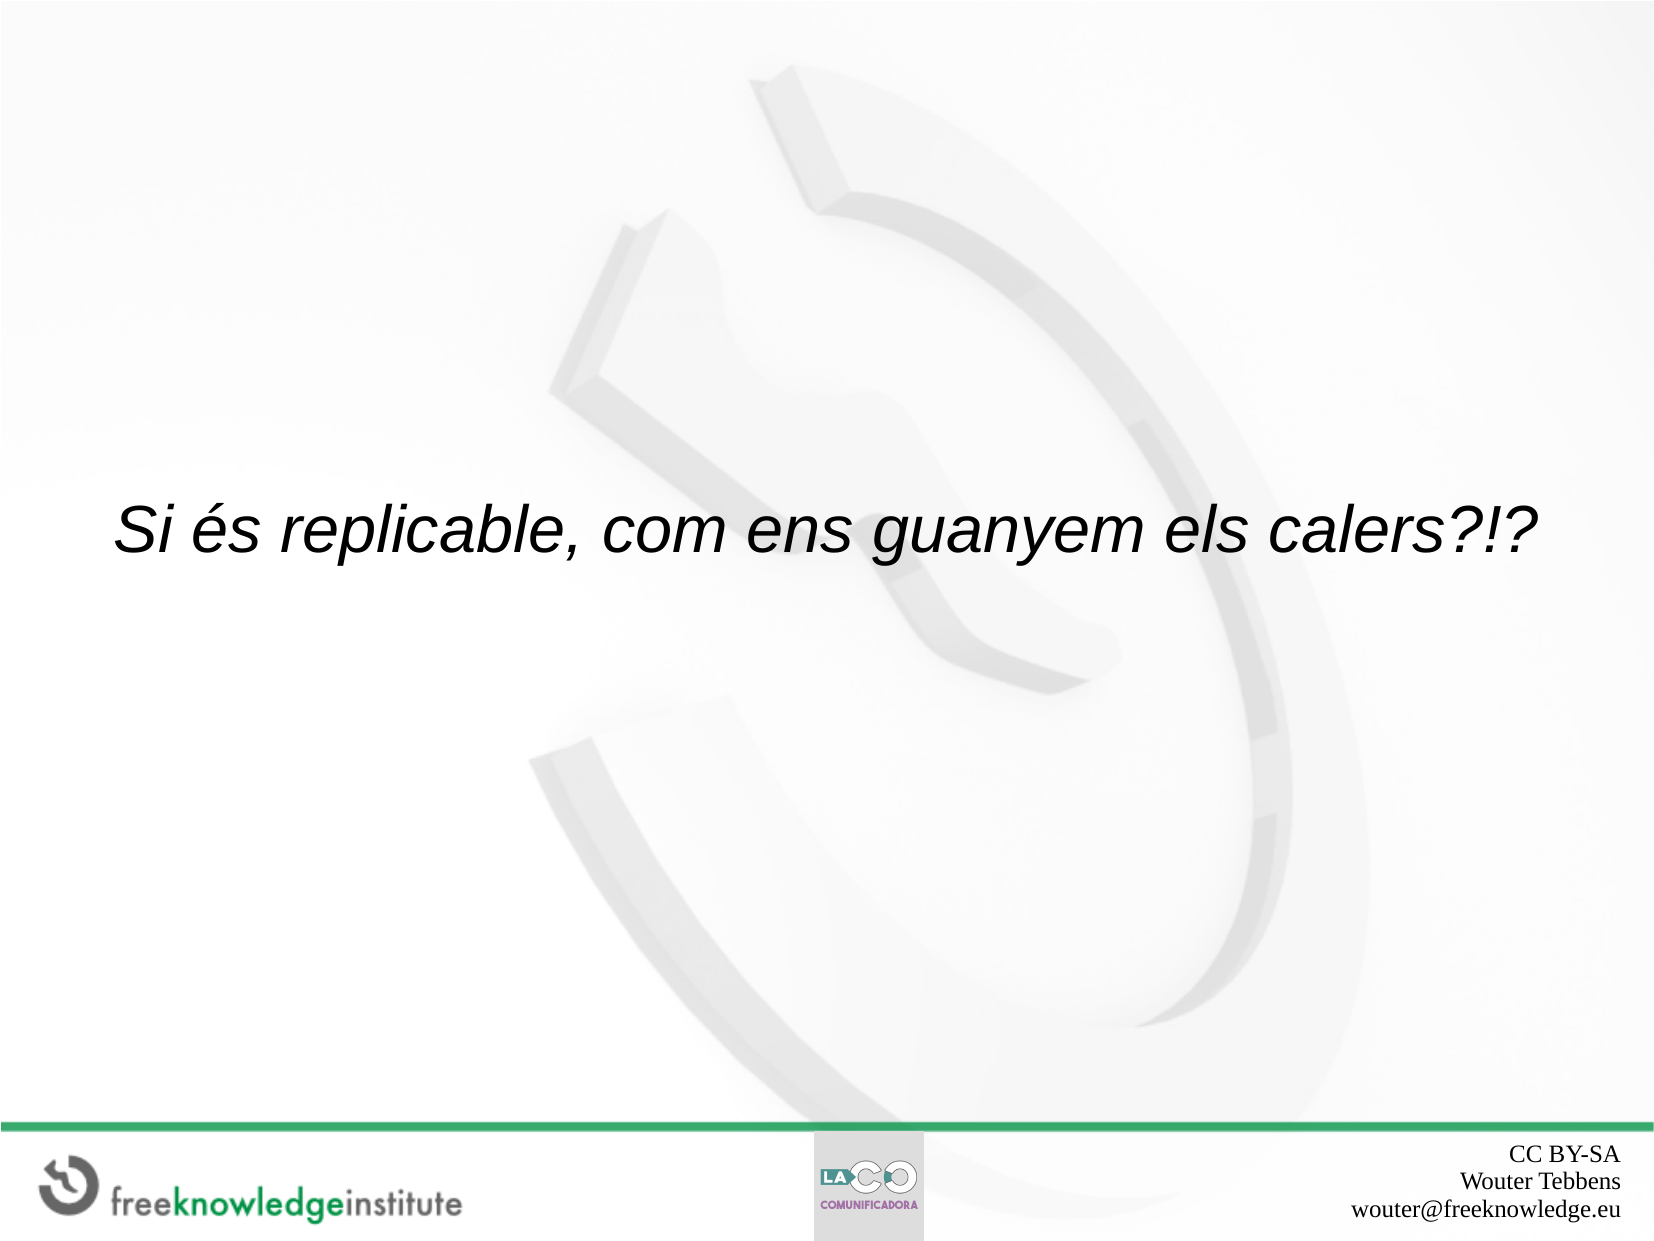

# Si és replicable, com ens guanyem els calers?!?